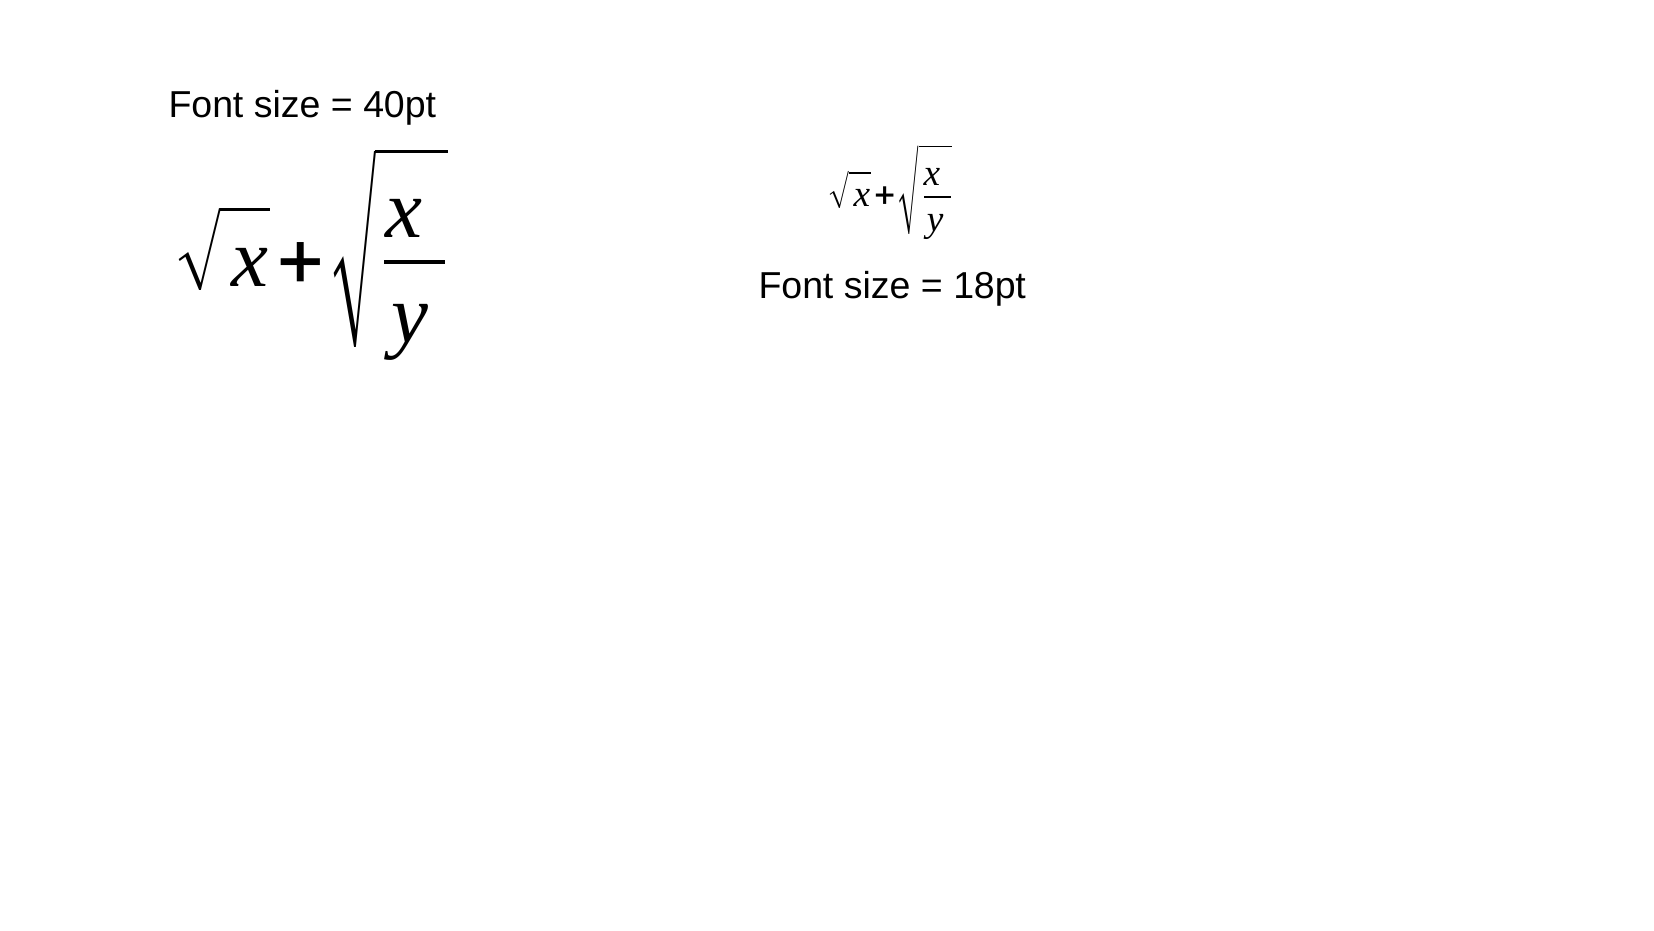

Font size = 40pt
Font size = 18pt